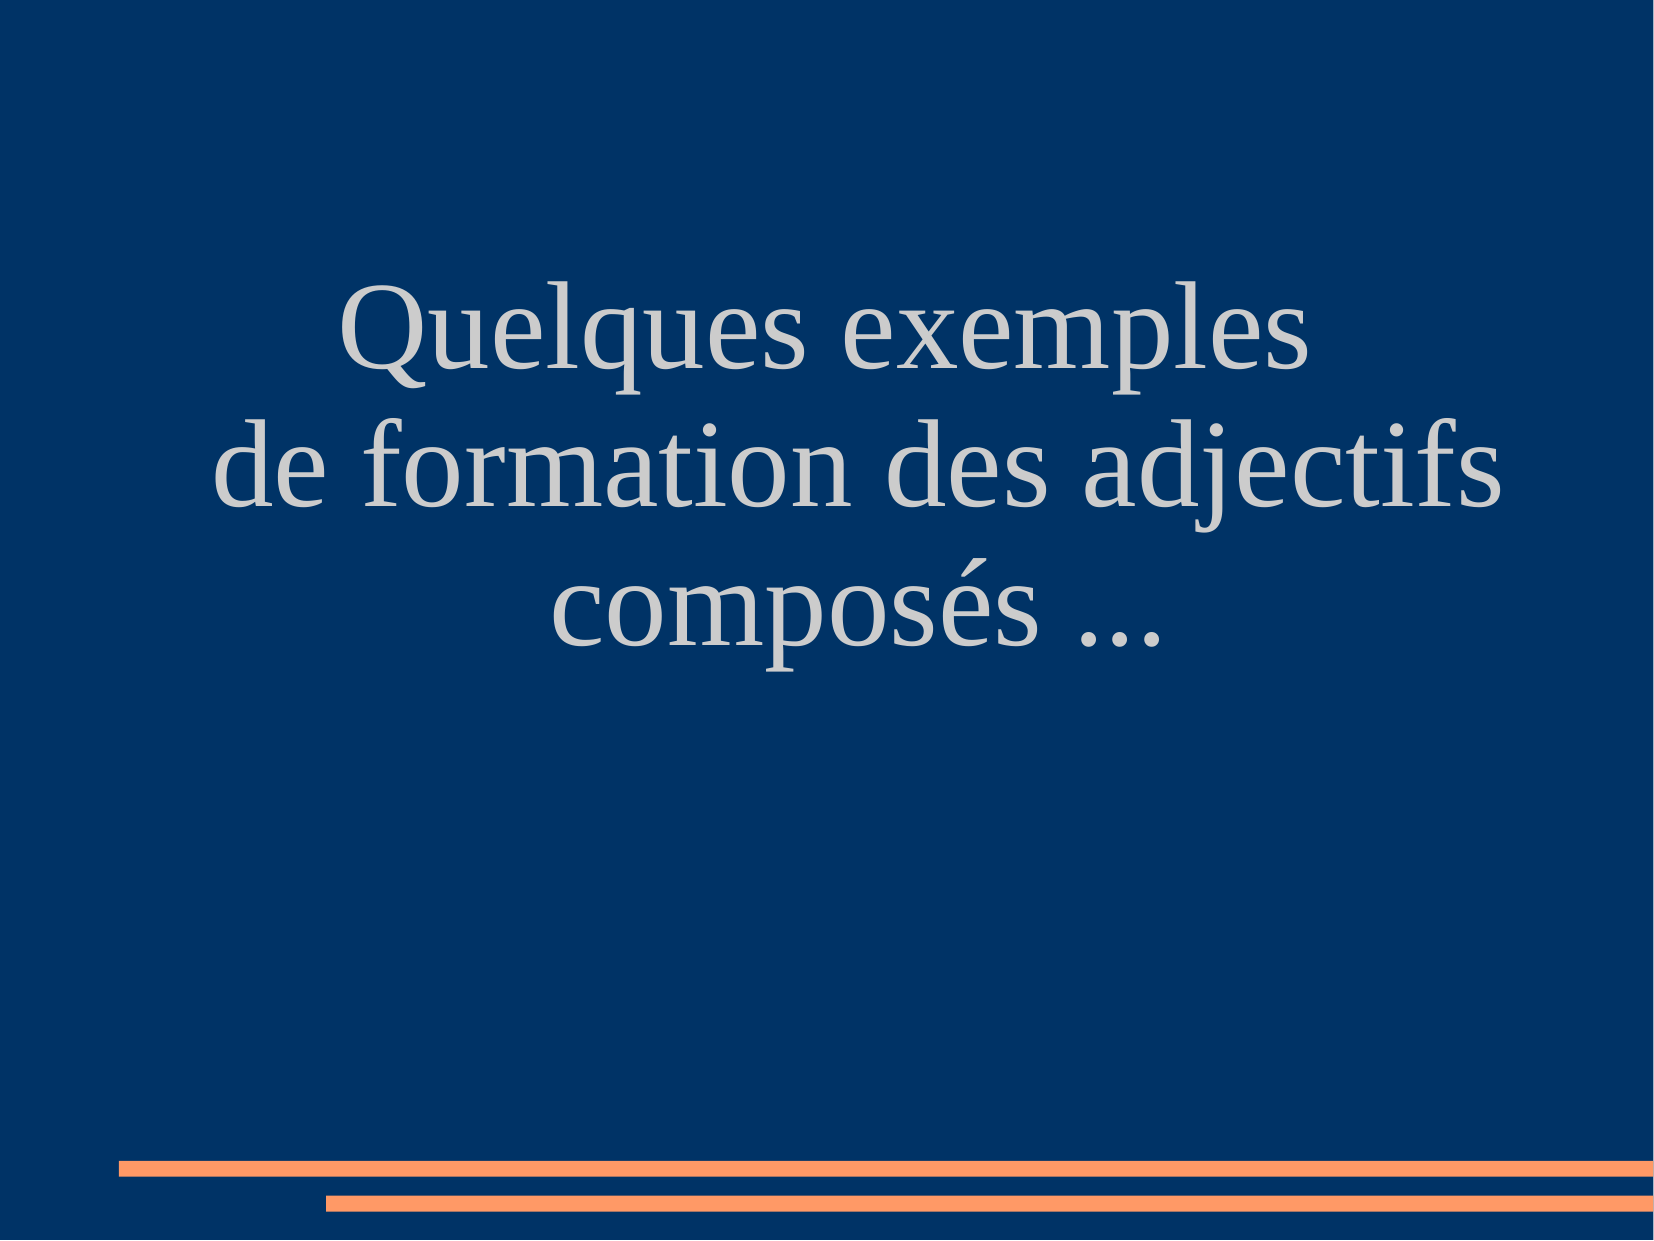

# Quelques exemples de formation des adjectifs composés ...